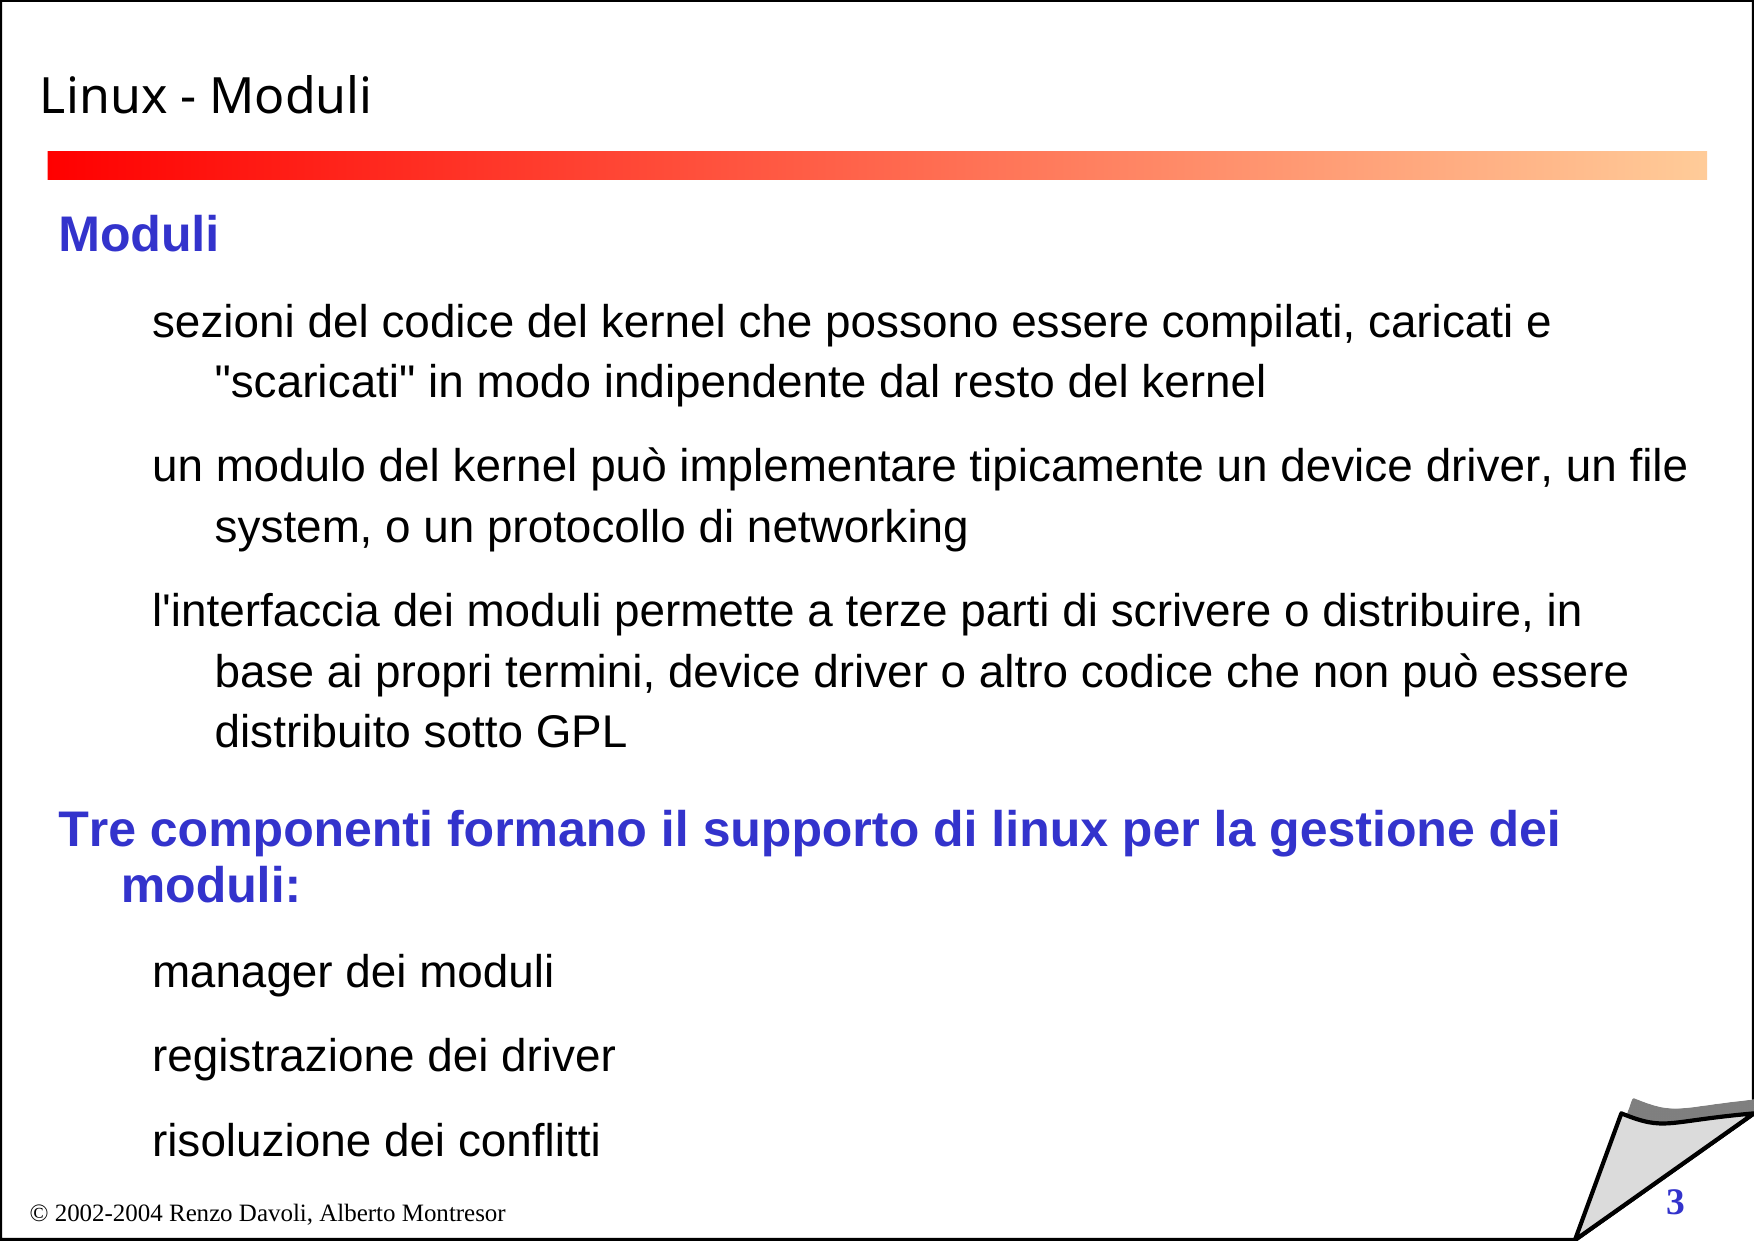

# Linux - Moduli
Moduli
sezioni del codice del kernel che possono essere compilati, caricati e "scaricati" in modo indipendente dal resto del kernel
un modulo del kernel può implementare tipicamente un device driver, un file system, o un protocollo di networking
l'interfaccia dei moduli permette a terze parti di scrivere o distribuire, in base ai propri termini, device driver o altro codice che non può essere distribuito sotto GPL
Tre componenti formano il supporto di linux per la gestione dei moduli:
manager dei moduli
registrazione dei driver
risoluzione dei conflitti